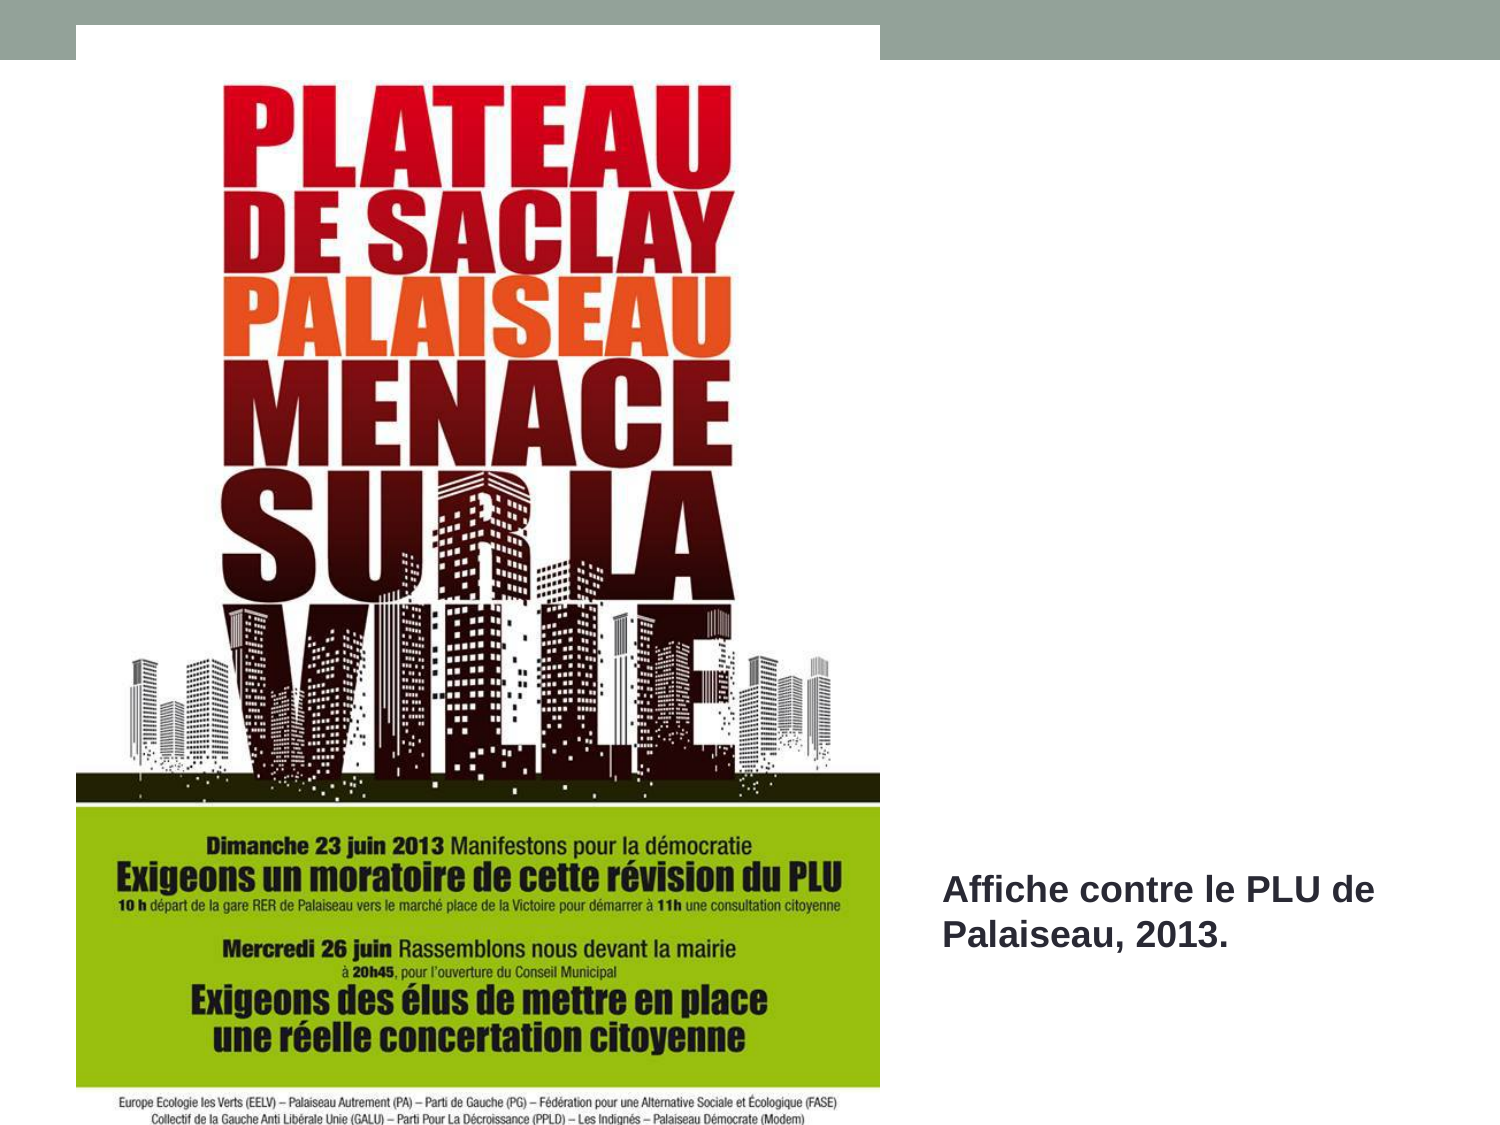

Affiche contre le PLU de Palaiseau, 2013.